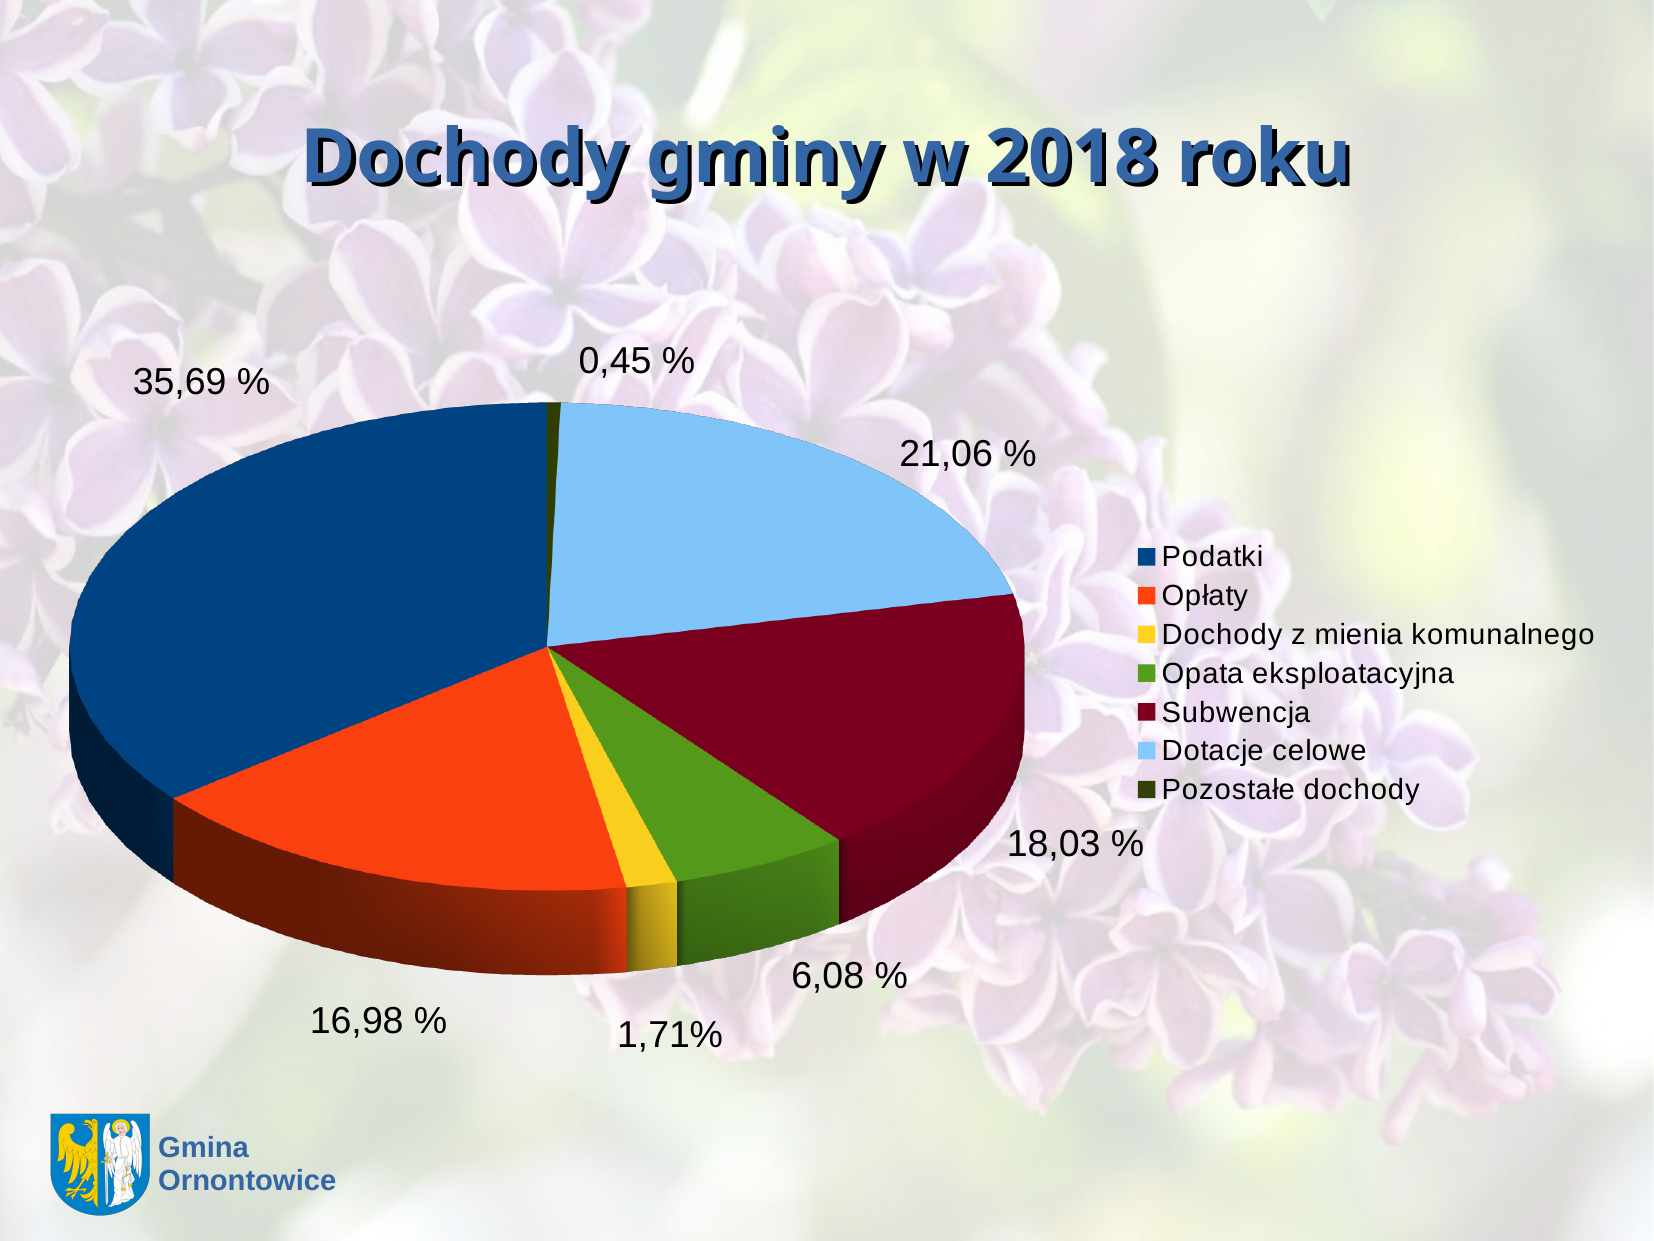

# Dochody gminy w 2018 roku
[unsupported chart]
0,45 %
35,69 %
21,06 %
18,03 %
6,08 %
16,98 %
1,71%